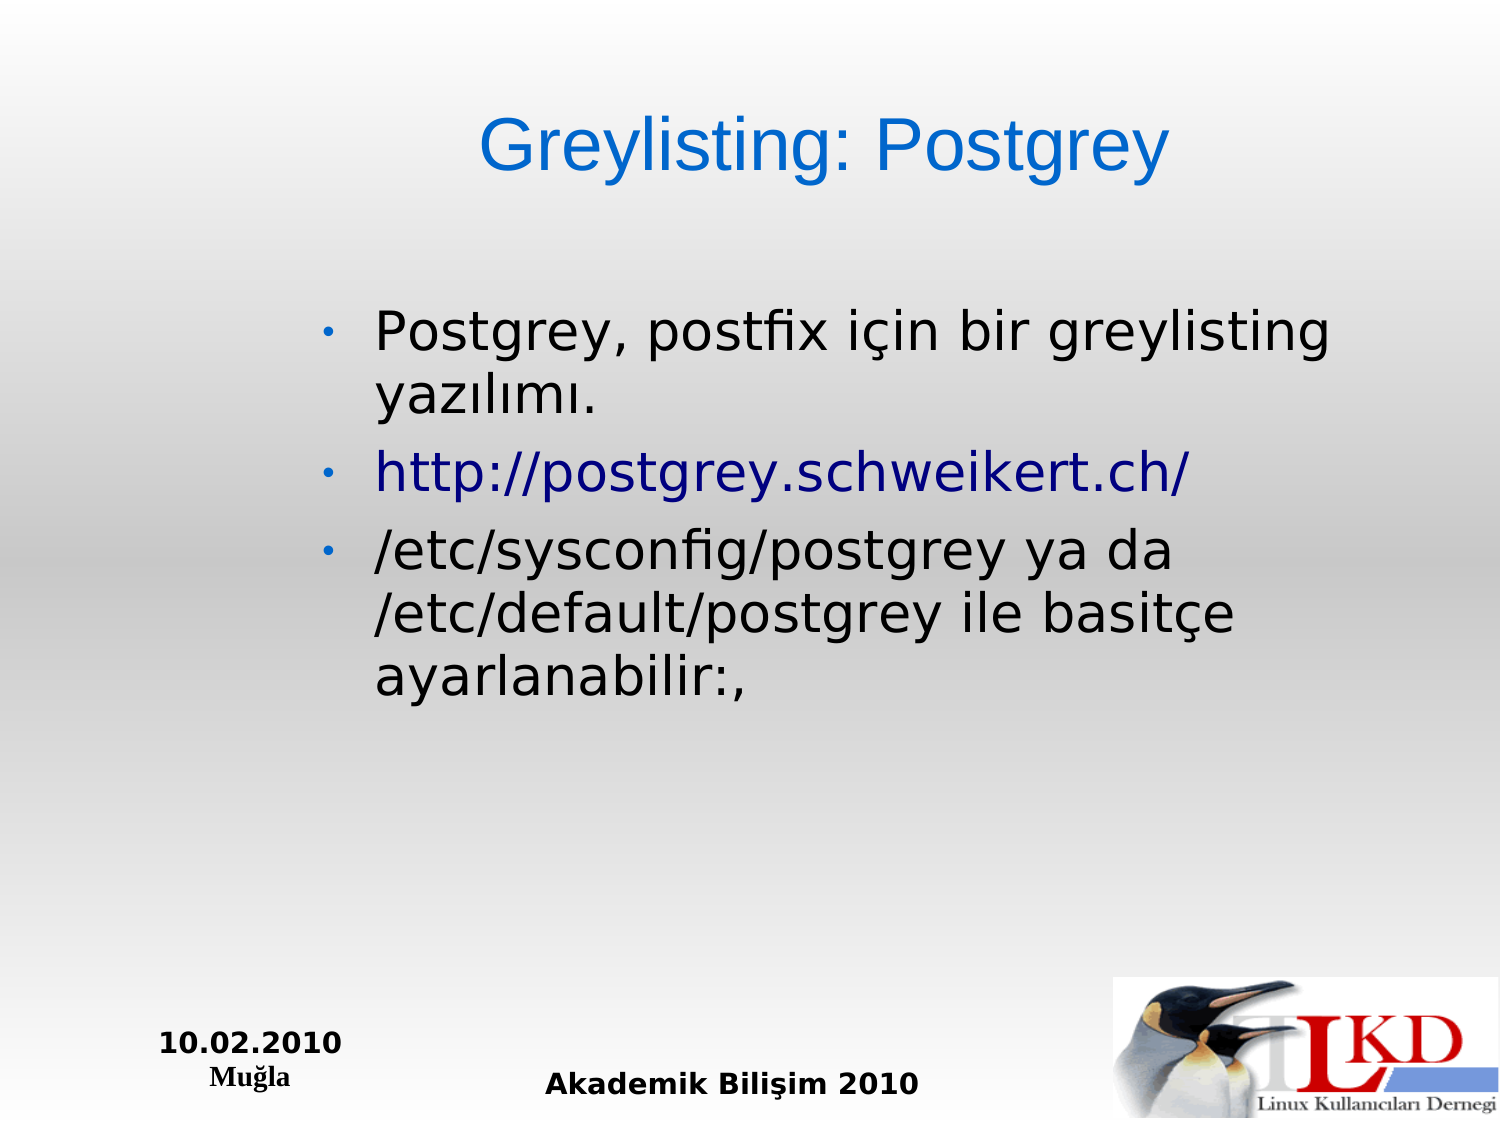

# Greylisting: Postgrey
Postgrey, postfix için bir greylisting yazılımı.
http://postgrey.schweikert.ch/
/etc/sysconfig/postgrey ya da /etc/default/postgrey ile basitçe ayarlanabilir:,